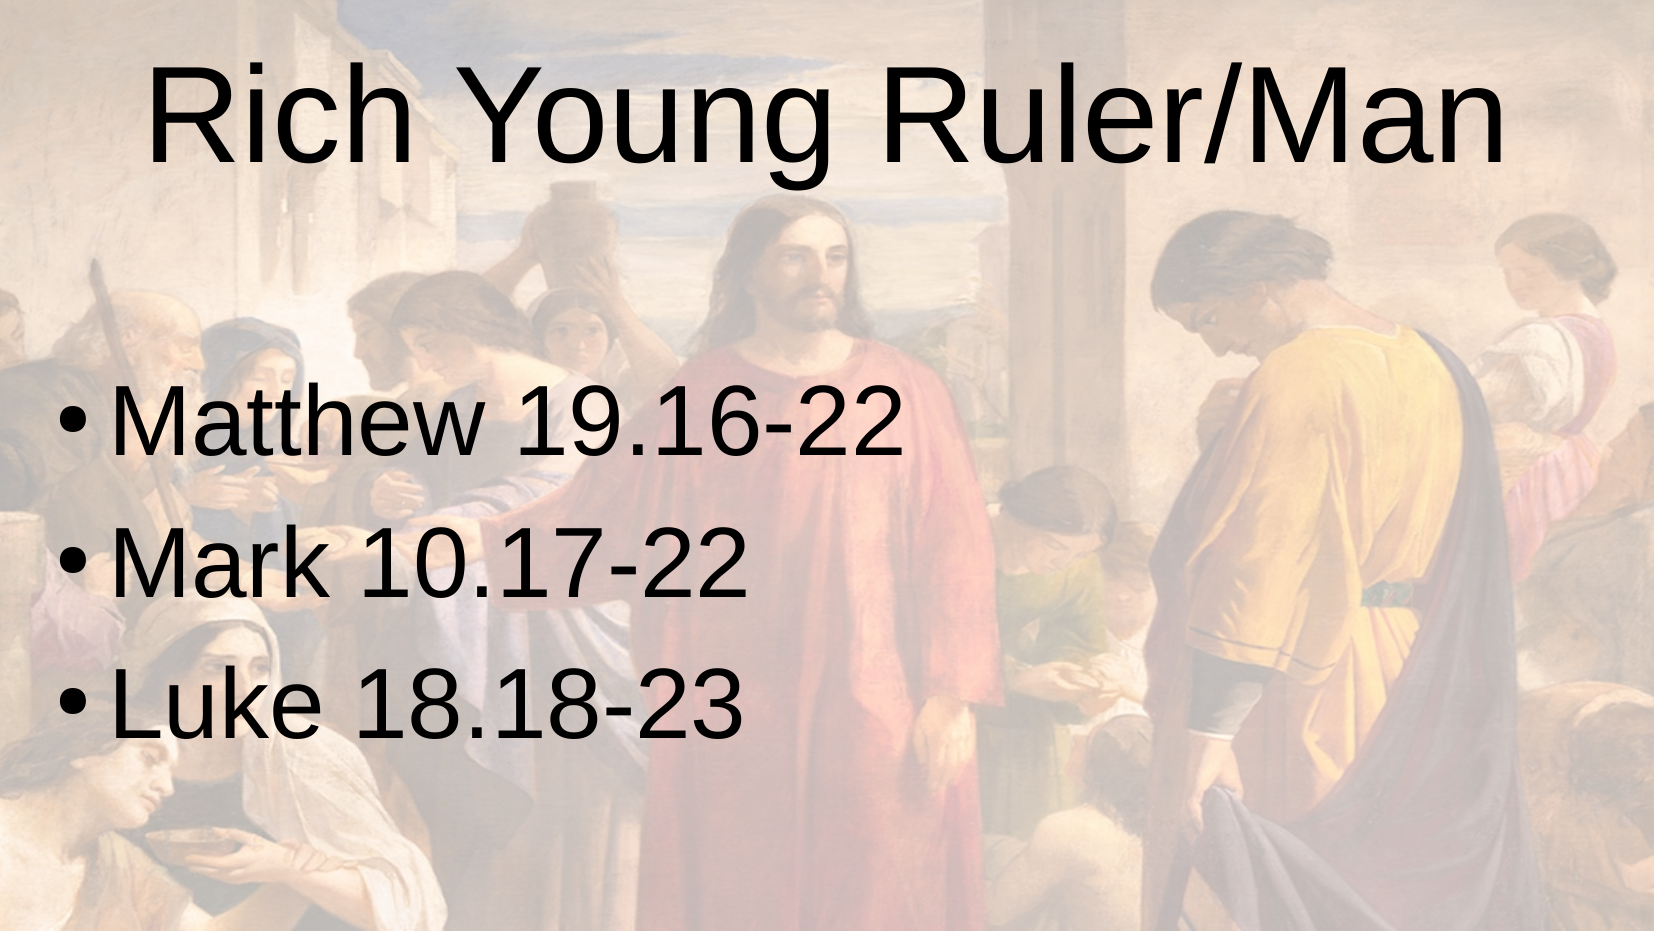

# Rich Young Ruler/Man
Matthew 19.16-22
Mark 10.17-22
Luke 18.18-23